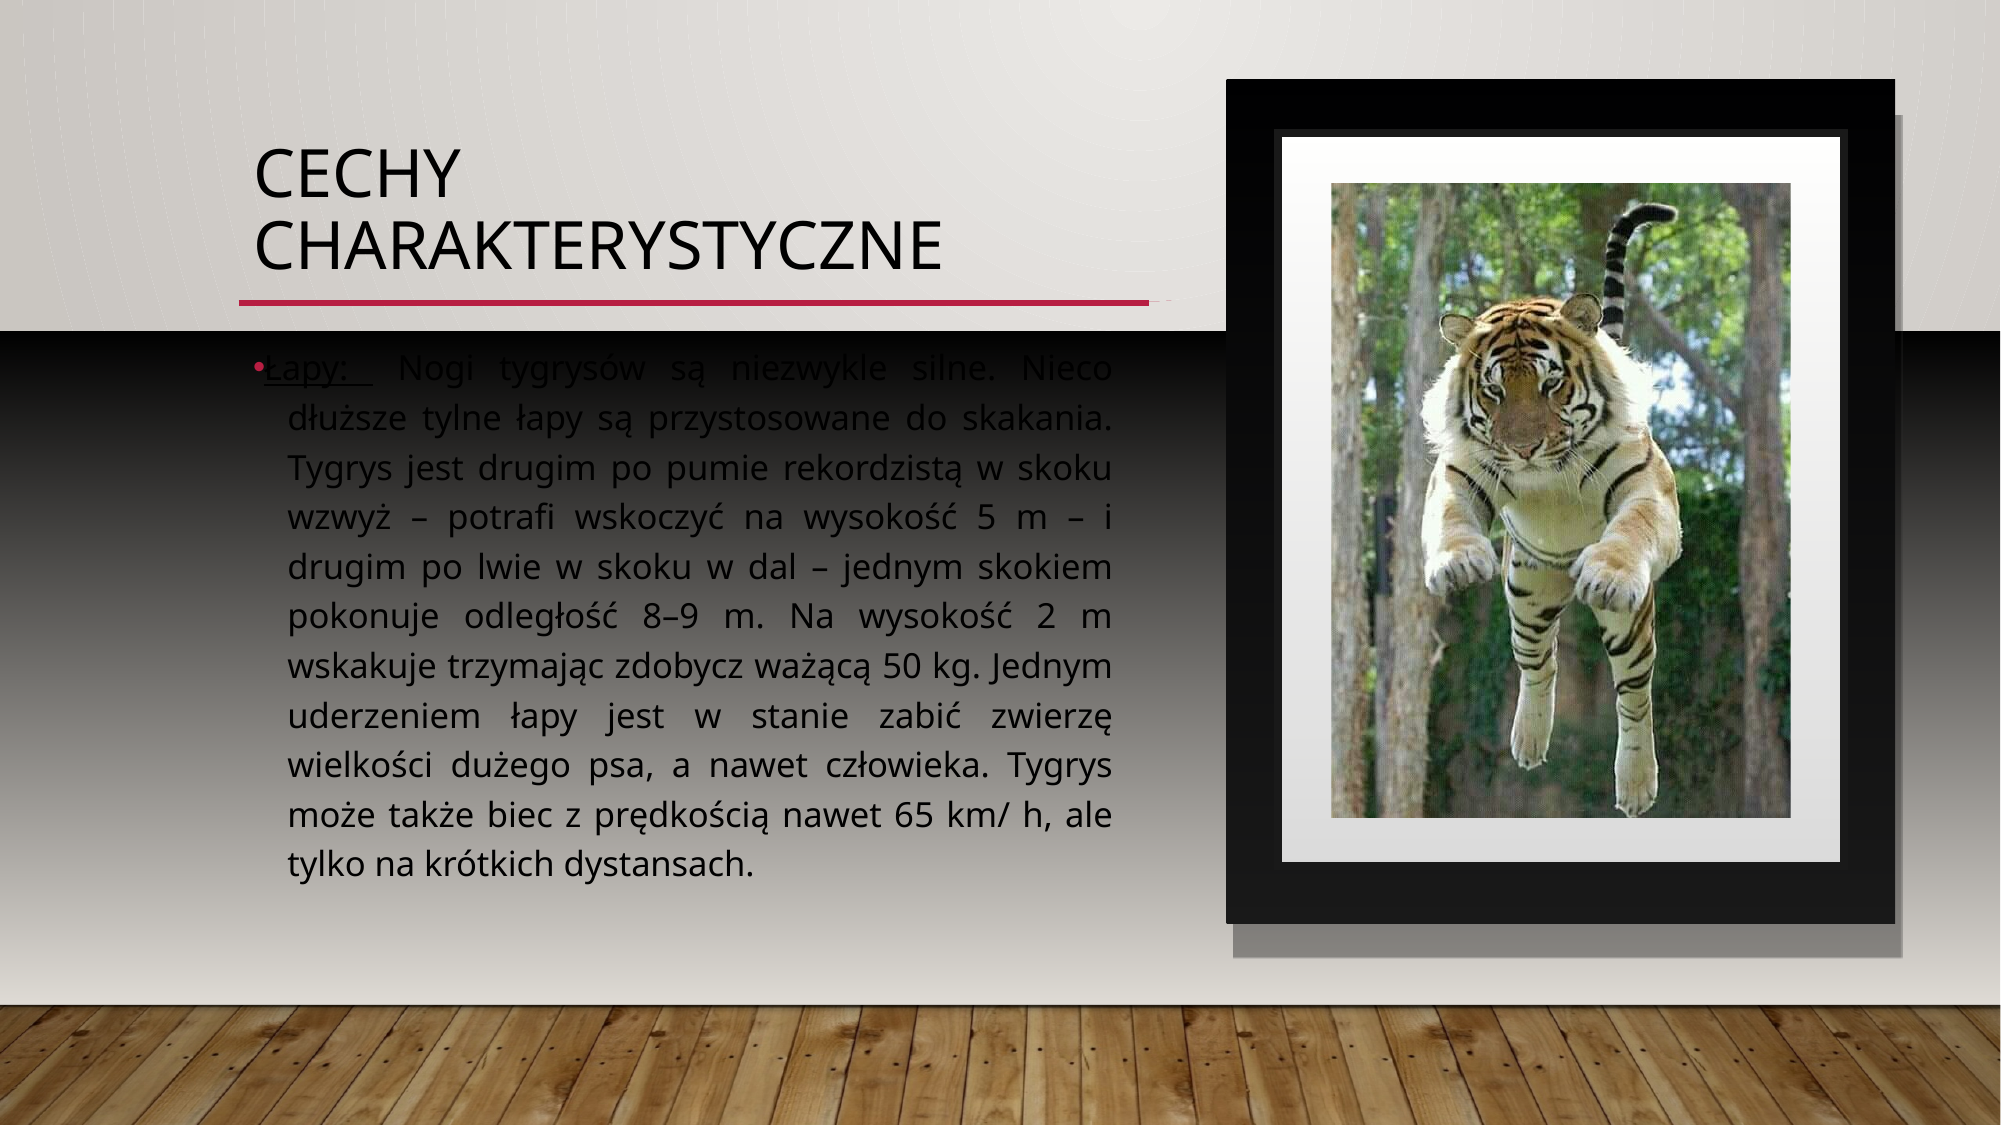

# Cechy charakterystyczne
Łapy: Nogi tygrysów są niezwykle silne. Nieco dłuższe tylne łapy są przystosowane do skakania. Tygrys jest drugim po pumie rekordzistą w skoku wzwyż – potrafi wskoczyć na wysokość 5 m – i drugim po lwie w skoku w dal – jednym skokiem pokonuje odległość 8–9 m. Na wysokość 2 m wskakuje trzymając zdobycz ważącą 50 kg. Jednym uderzeniem łapy jest w stanie zabić zwierzę wielkości dużego psa, a nawet człowieka. Tygrys może także biec z prędkością nawet 65 km/ h, ale tylko na krótkich dystansach.